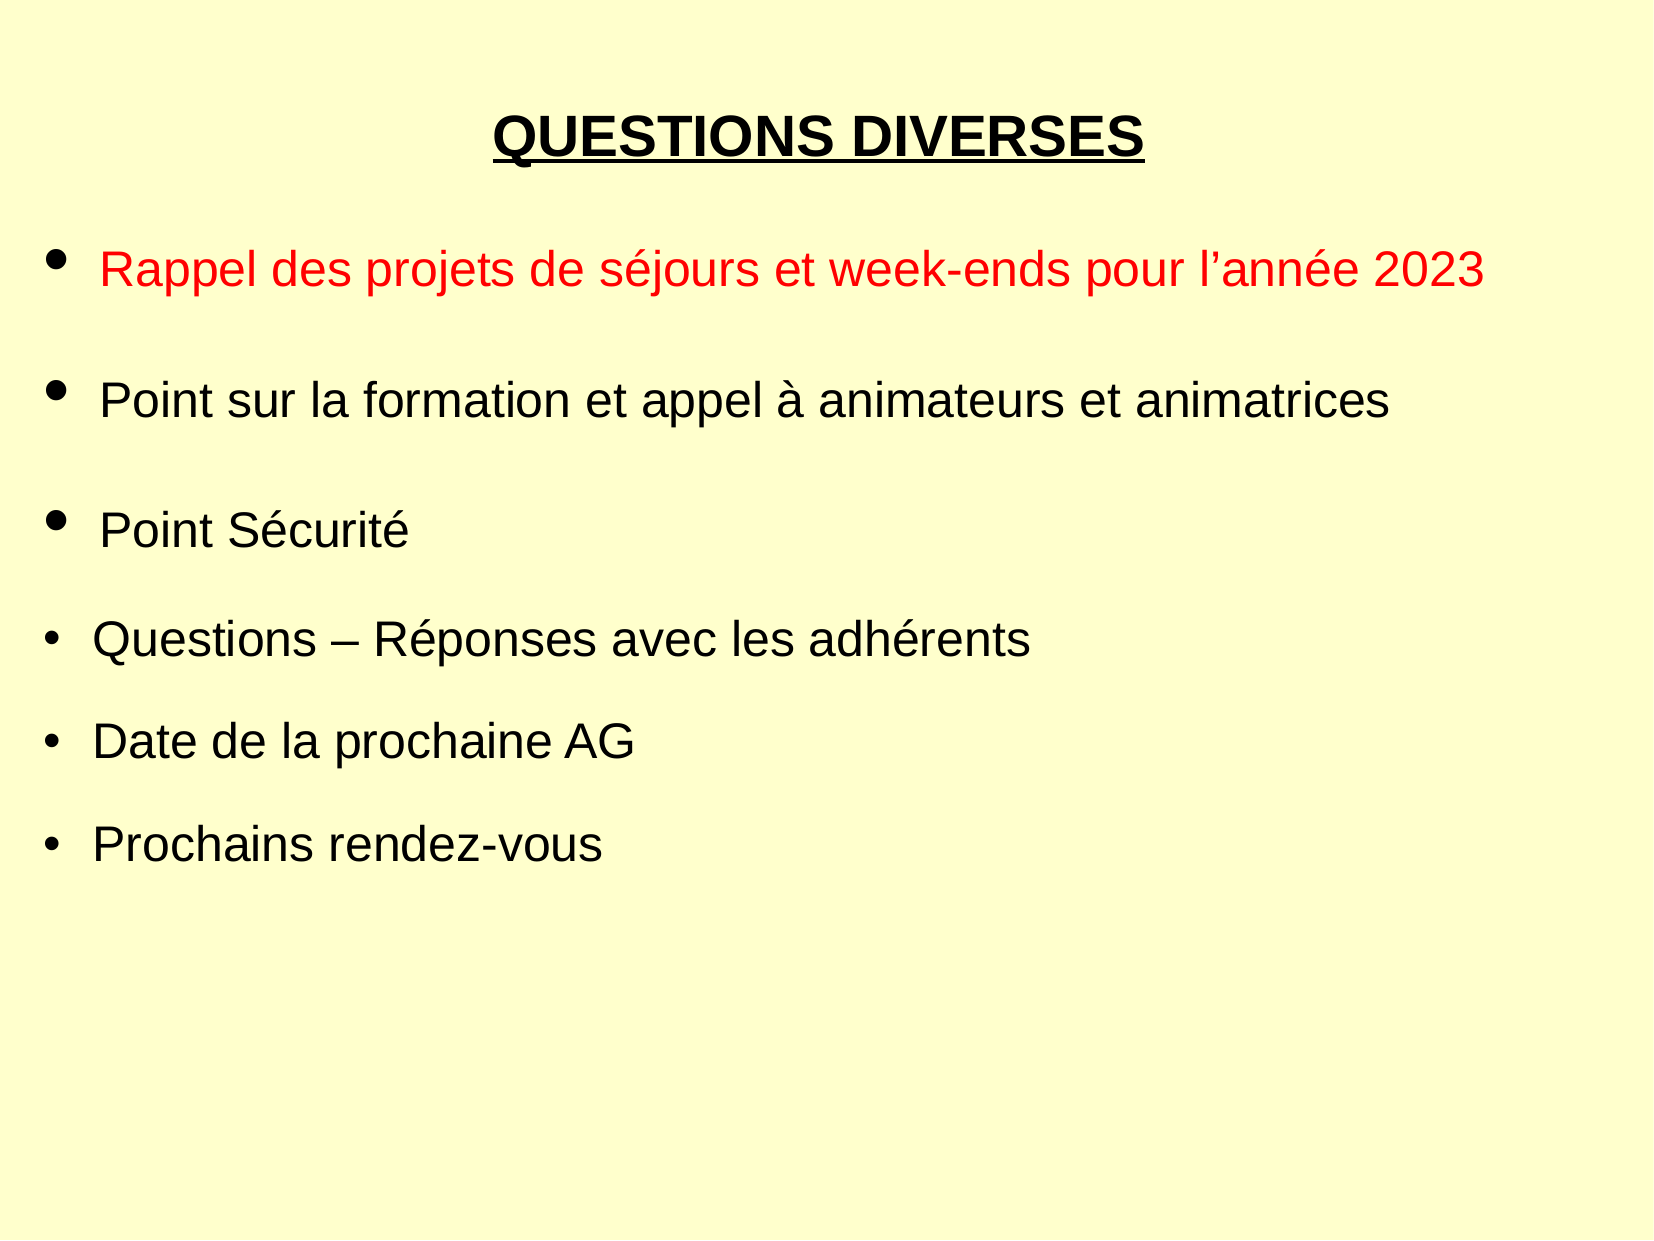

QUESTIONS DIVERSES
 Rappel des projets de séjours et week-ends pour l’année 2023
 Point sur la formation et appel à animateurs et animatrices
 Point Sécurité
 Questions – Réponses avec les adhérents
 Date de la prochaine AG
 Prochains rendez-vous